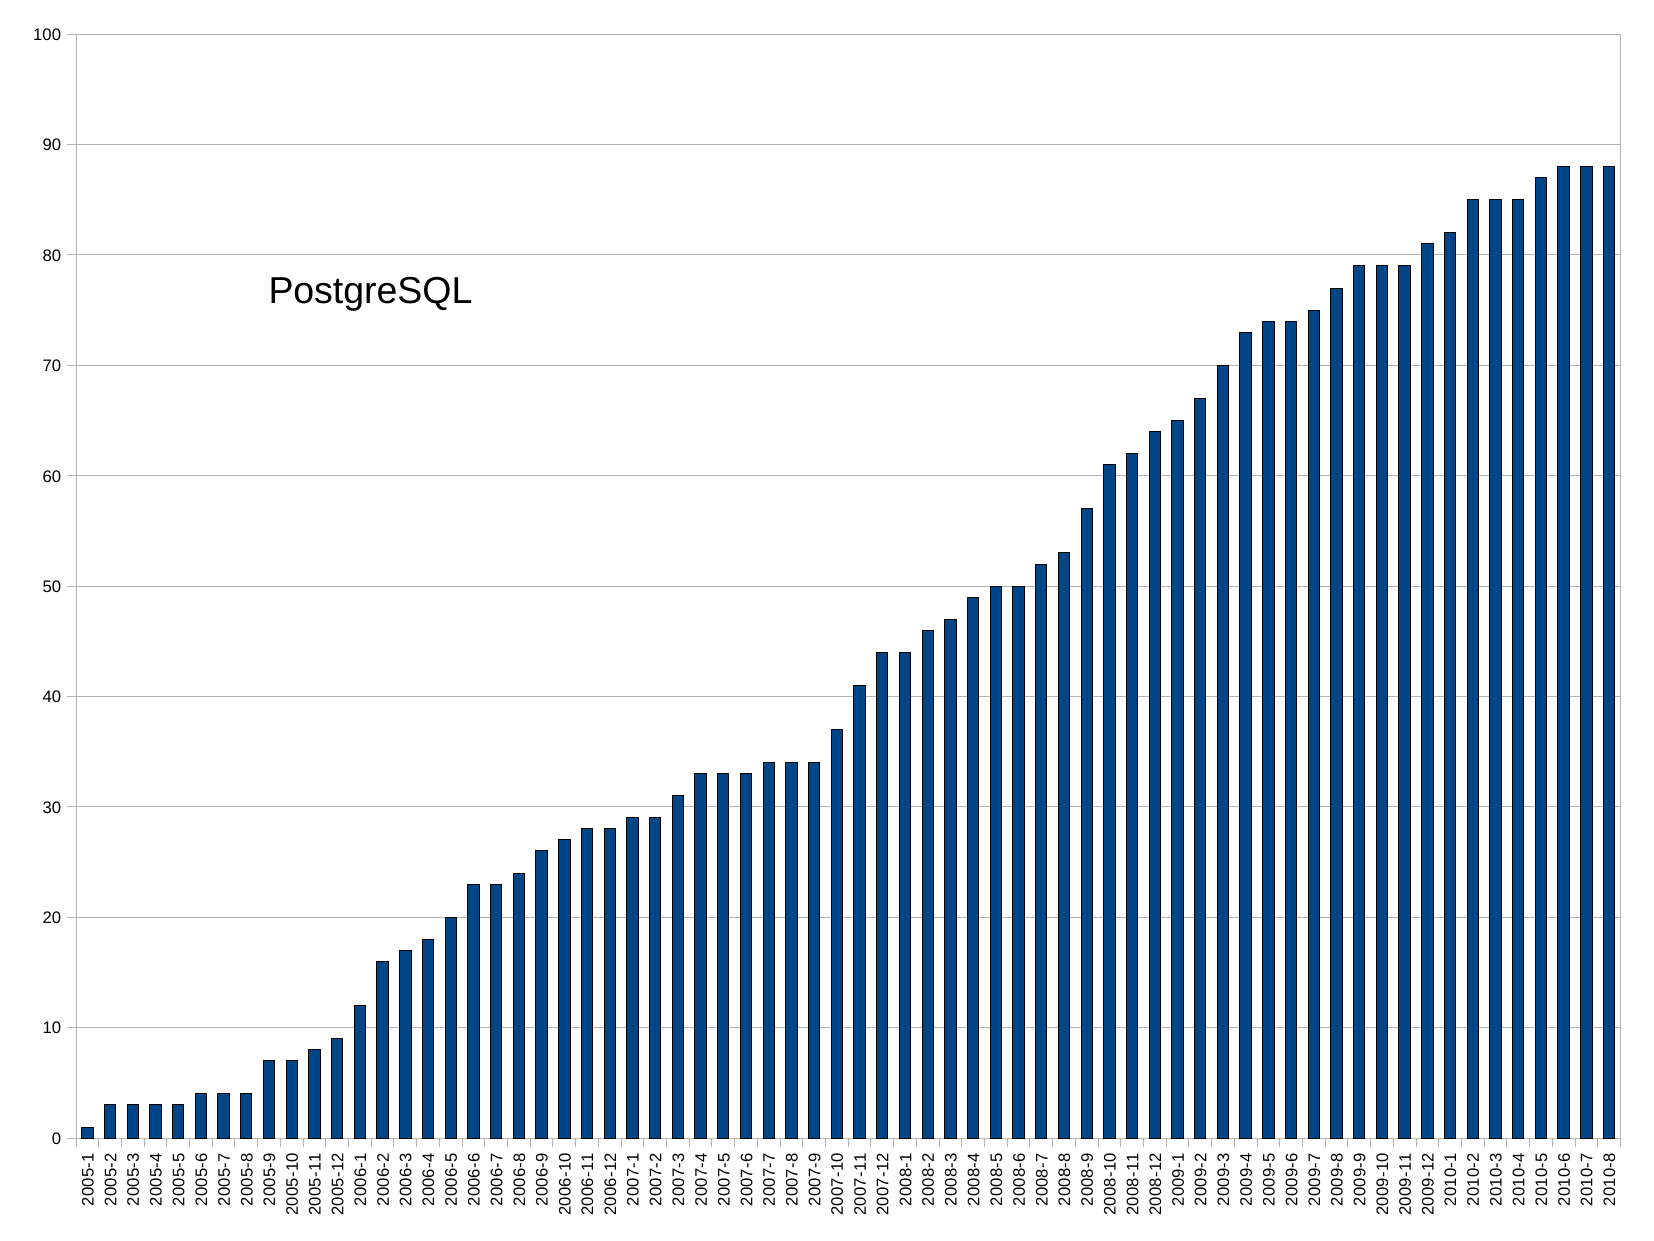

### Chart
| Category | cumul |
|---|---|
| 2005-1 | 1.0 |
| 2005-2 | 3.0 |
| 2005-3 | 3.0 |
| 2005-4 | 3.0 |
| 2005-5 | 3.0 |
| 2005-6 | 4.0 |
| 2005-7 | 4.0 |
| 2005-8 | 4.0 |
| 2005-9 | 7.0 |
| 2005-10 | 7.0 |
| 2005-11 | 8.0 |
| 2005-12 | 9.0 |
| 2006-1 | 12.0 |
| 2006-2 | 16.0 |
| 2006-3 | 17.0 |
| 2006-4 | 18.0 |
| 2006-5 | 20.0 |
| 2006-6 | 23.0 |
| 2006-7 | 23.0 |
| 2006-8 | 24.0 |
| 2006-9 | 26.0 |
| 2006-10 | 27.0 |
| 2006-11 | 28.0 |
| 2006-12 | 28.0 |
| 2007-1 | 29.0 |
| 2007-2 | 29.0 |
| 2007-3 | 31.0 |
| 2007-4 | 33.0 |
| 2007-5 | 33.0 |
| 2007-6 | 33.0 |
| 2007-7 | 34.0 |
| 2007-8 | 34.0 |
| 2007-9 | 34.0 |
| 2007-10 | 37.0 |
| 2007-11 | 41.0 |
| 2007-12 | 44.0 |
| 2008-1 | 44.0 |
| 2008-2 | 46.0 |
| 2008-3 | 47.0 |
| 2008-4 | 49.0 |
| 2008-5 | 50.0 |
| 2008-6 | 50.0 |
| 2008-7 | 52.0 |
| 2008-8 | 53.0 |
| 2008-9 | 57.0 |
| 2008-10 | 61.0 |
| 2008-11 | 62.0 |
| 2008-12 | 64.0 |
| 2009-1 | 65.0 |
| 2009-2 | 67.0 |
| 2009-3 | 70.0 |
| 2009-4 | 73.0 |
| 2009-5 | 74.0 |
| 2009-6 | 74.0 |
| 2009-7 | 75.0 |
| 2009-8 | 77.0 |
| 2009-9 | 79.0 |
| 2009-10 | 79.0 |
| 2009-11 | 79.0 |
| 2009-12 | 81.0 |
| 2010-1 | 82.0 |
| 2010-2 | 85.0 |
| 2010-3 | 85.0 |
| 2010-4 | 85.0 |
| 2010-5 | 87.0 |
| 2010-6 | 88.0 |
| 2010-7 | 88.0 |
| 2010-8 | 88.0 |PostgreSQL